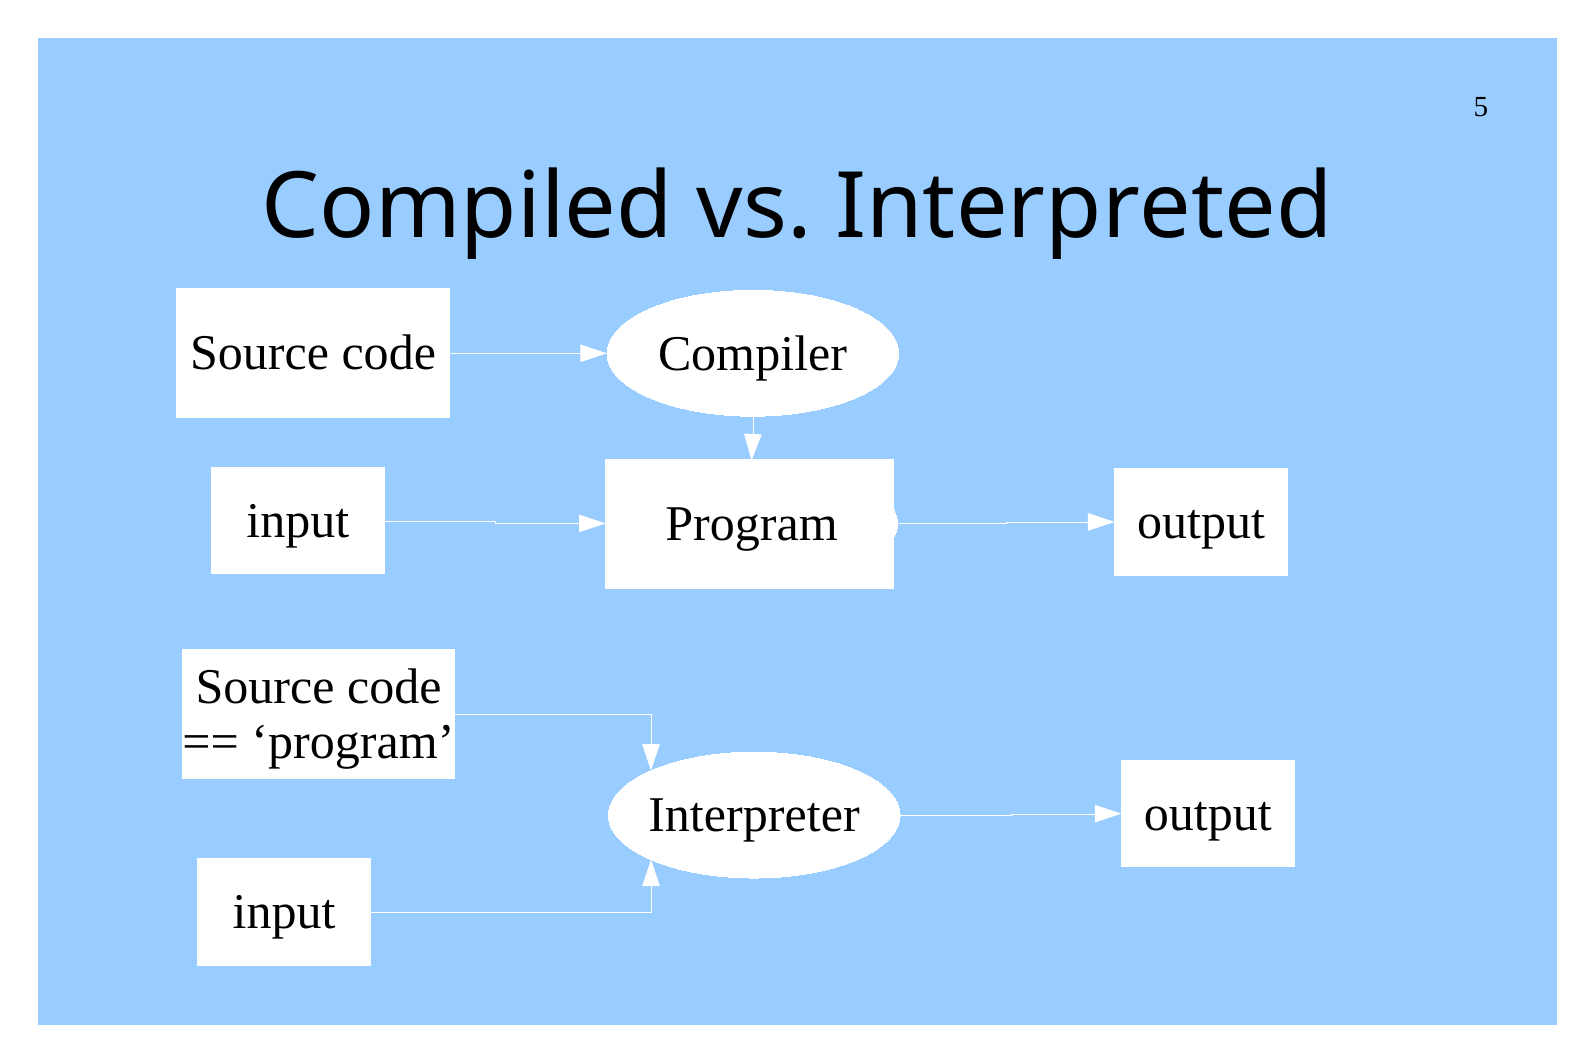

5
# Compiled vs. Interpreted
Source code
Compiler
Program
input
output
Source code
== ‘program’
Interpreter
output
input